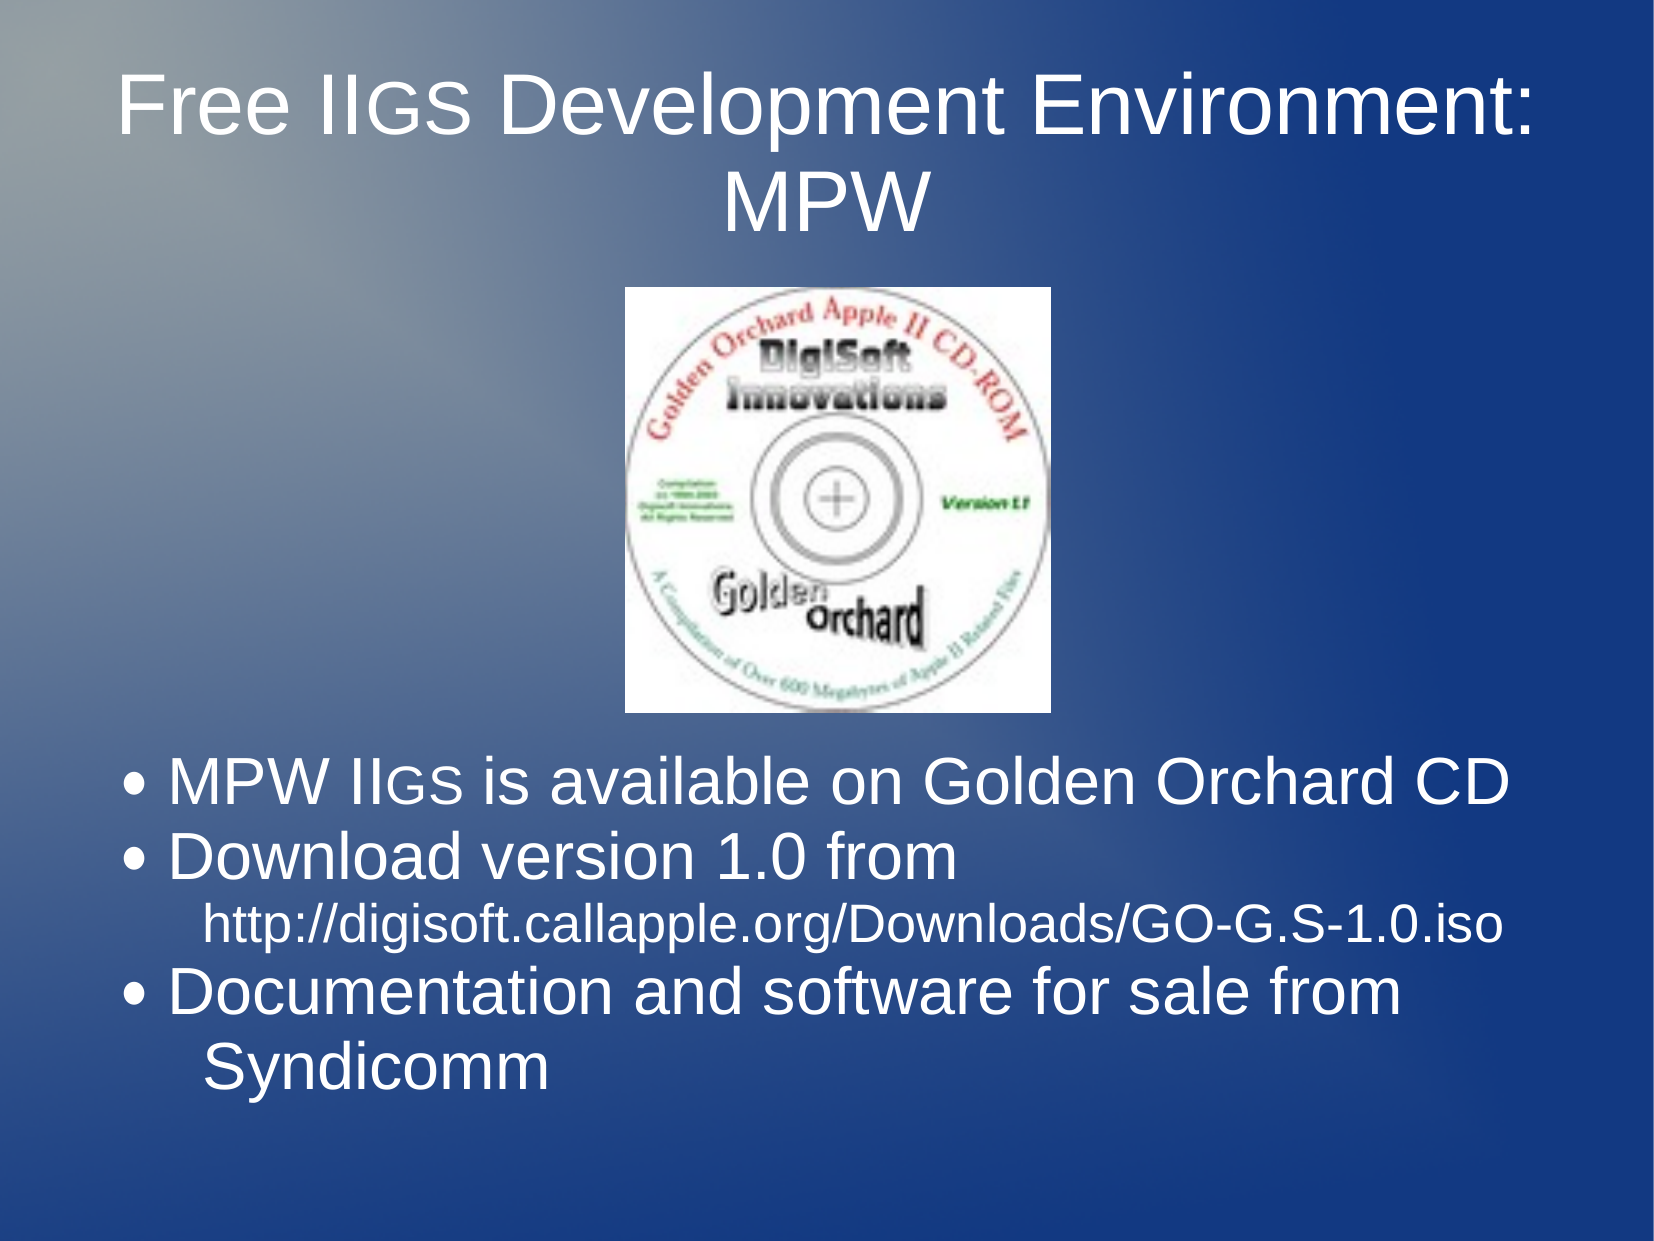

# Free IIGS Development Environment: MPW
MPW IIGS is available on Golden Orchard CD
Download version 1.0 from http://digisoft.callapple.org/Downloads/GO-G.S-1.0.iso
Documentation and software for sale from Syndicomm